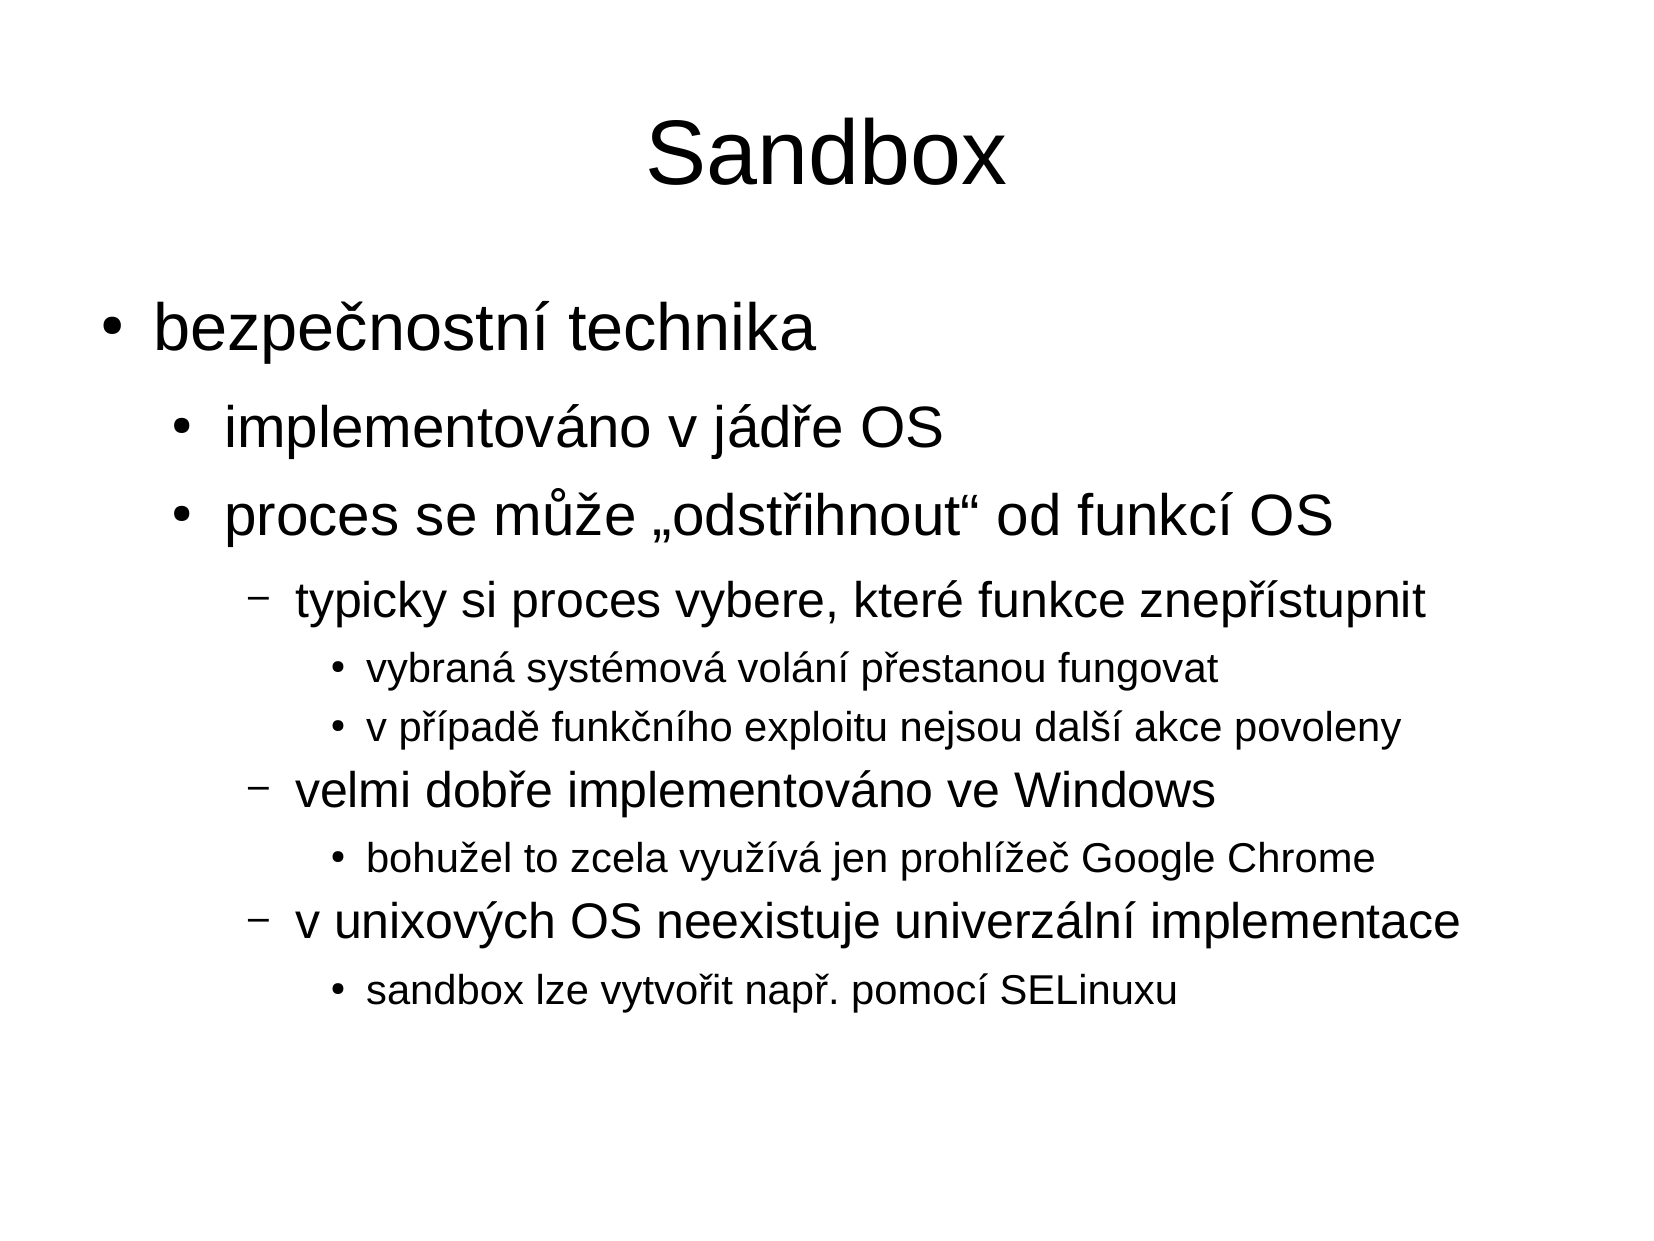

# Sandbox
bezpečnostní technika
implementováno v jádře OS
proces se může „odstřihnout“ od funkcí OS
typicky si proces vybere, které funkce znepřístupnit
vybraná systémová volání přestanou fungovat
v případě funkčního exploitu nejsou další akce povoleny
velmi dobře implementováno ve Windows
bohužel to zcela využívá jen prohlížeč Google Chrome
v unixových OS neexistuje univerzální implementace
sandbox lze vytvořit např. pomocí SELinuxu